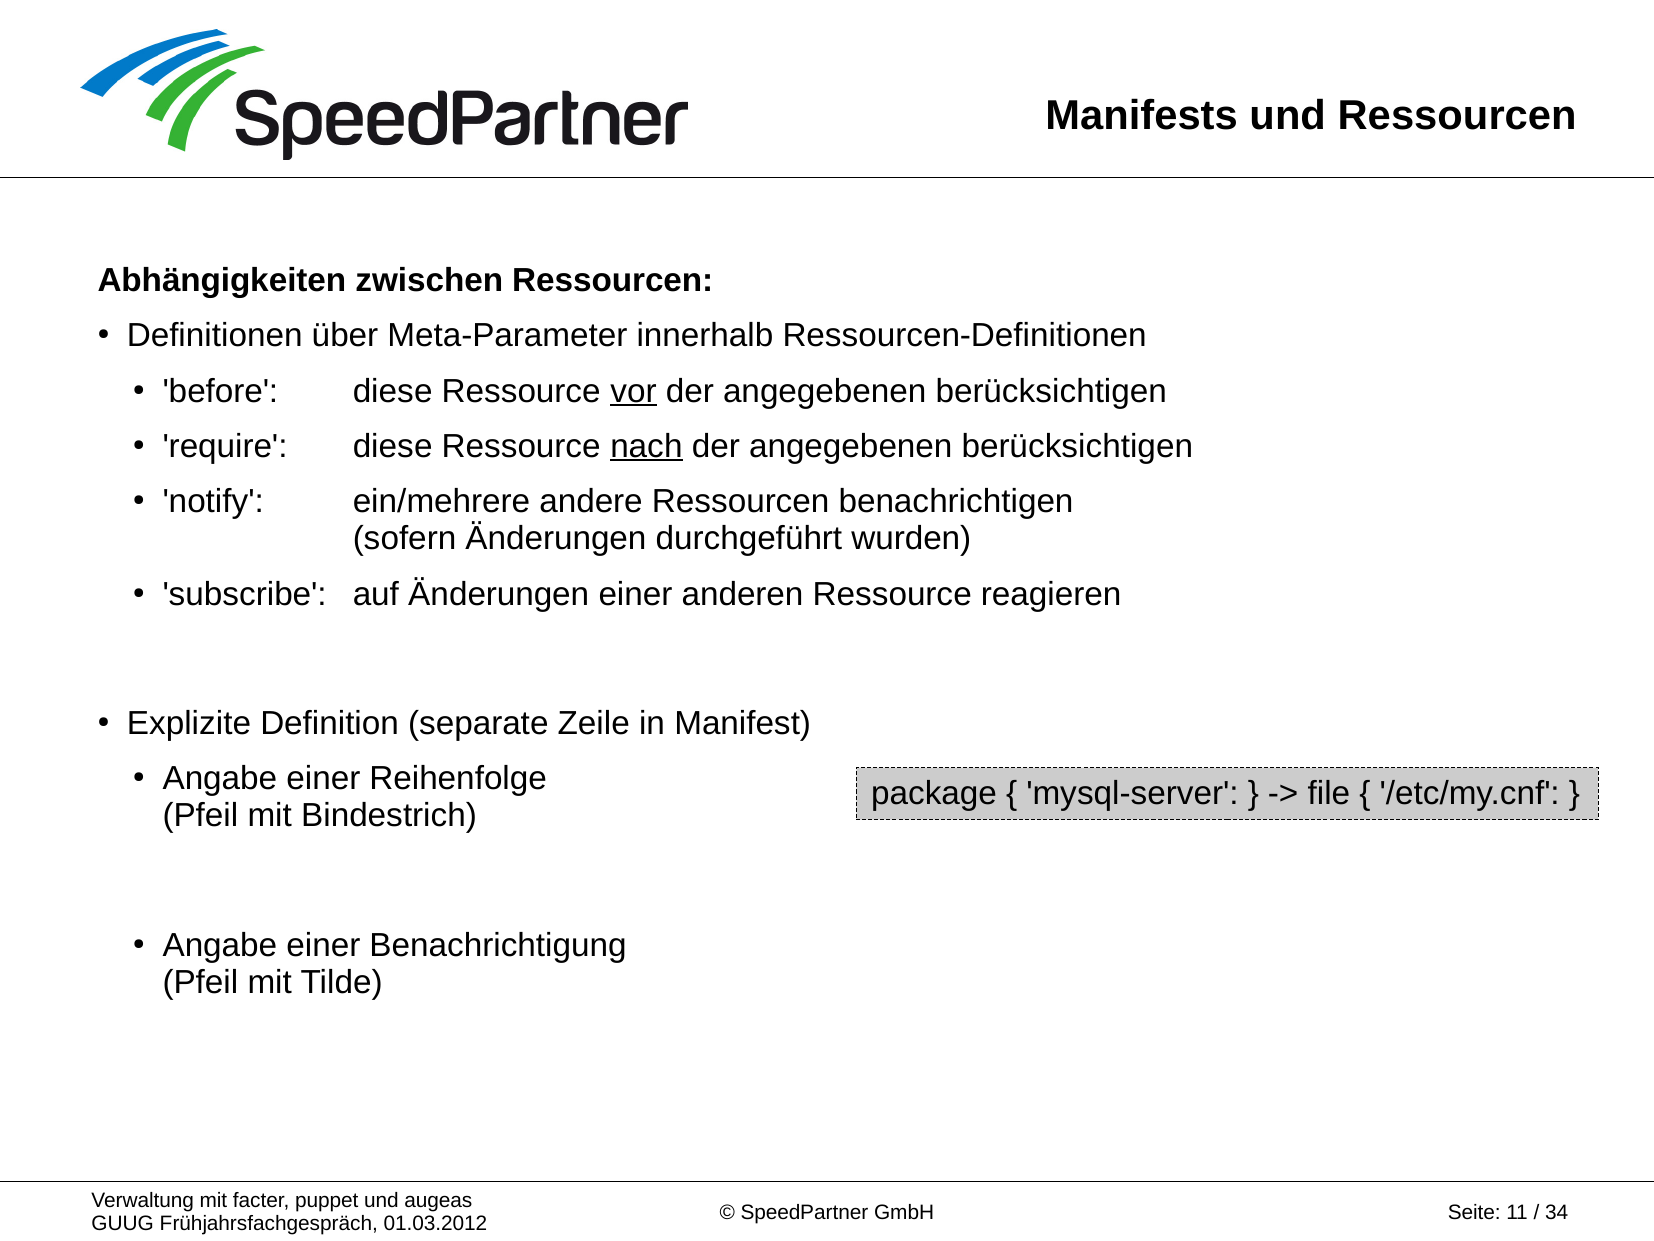

# Manifests und Ressourcen
Abhängigkeiten zwischen Ressourcen:
Definitionen über Meta-Parameter innerhalb Ressourcen-Definitionen
'before':	diese Ressource vor der angegebenen berücksichtigen
'require':	diese Ressource nach der angegebenen berücksichtigen
'notify':	ein/mehrere andere Ressourcen benachrichtigen
	(sofern Änderungen durchgeführt wurden)
'subscribe':	auf Änderungen einer anderen Ressource reagieren
Explizite Definition (separate Zeile in Manifest)
Angabe einer Reihenfolge
(Pfeil mit Bindestrich)
Angabe einer Benachrichtigung
(Pfeil mit Tilde)
package { 'mysql-server': } -> file { '/etc/my.cnf': }